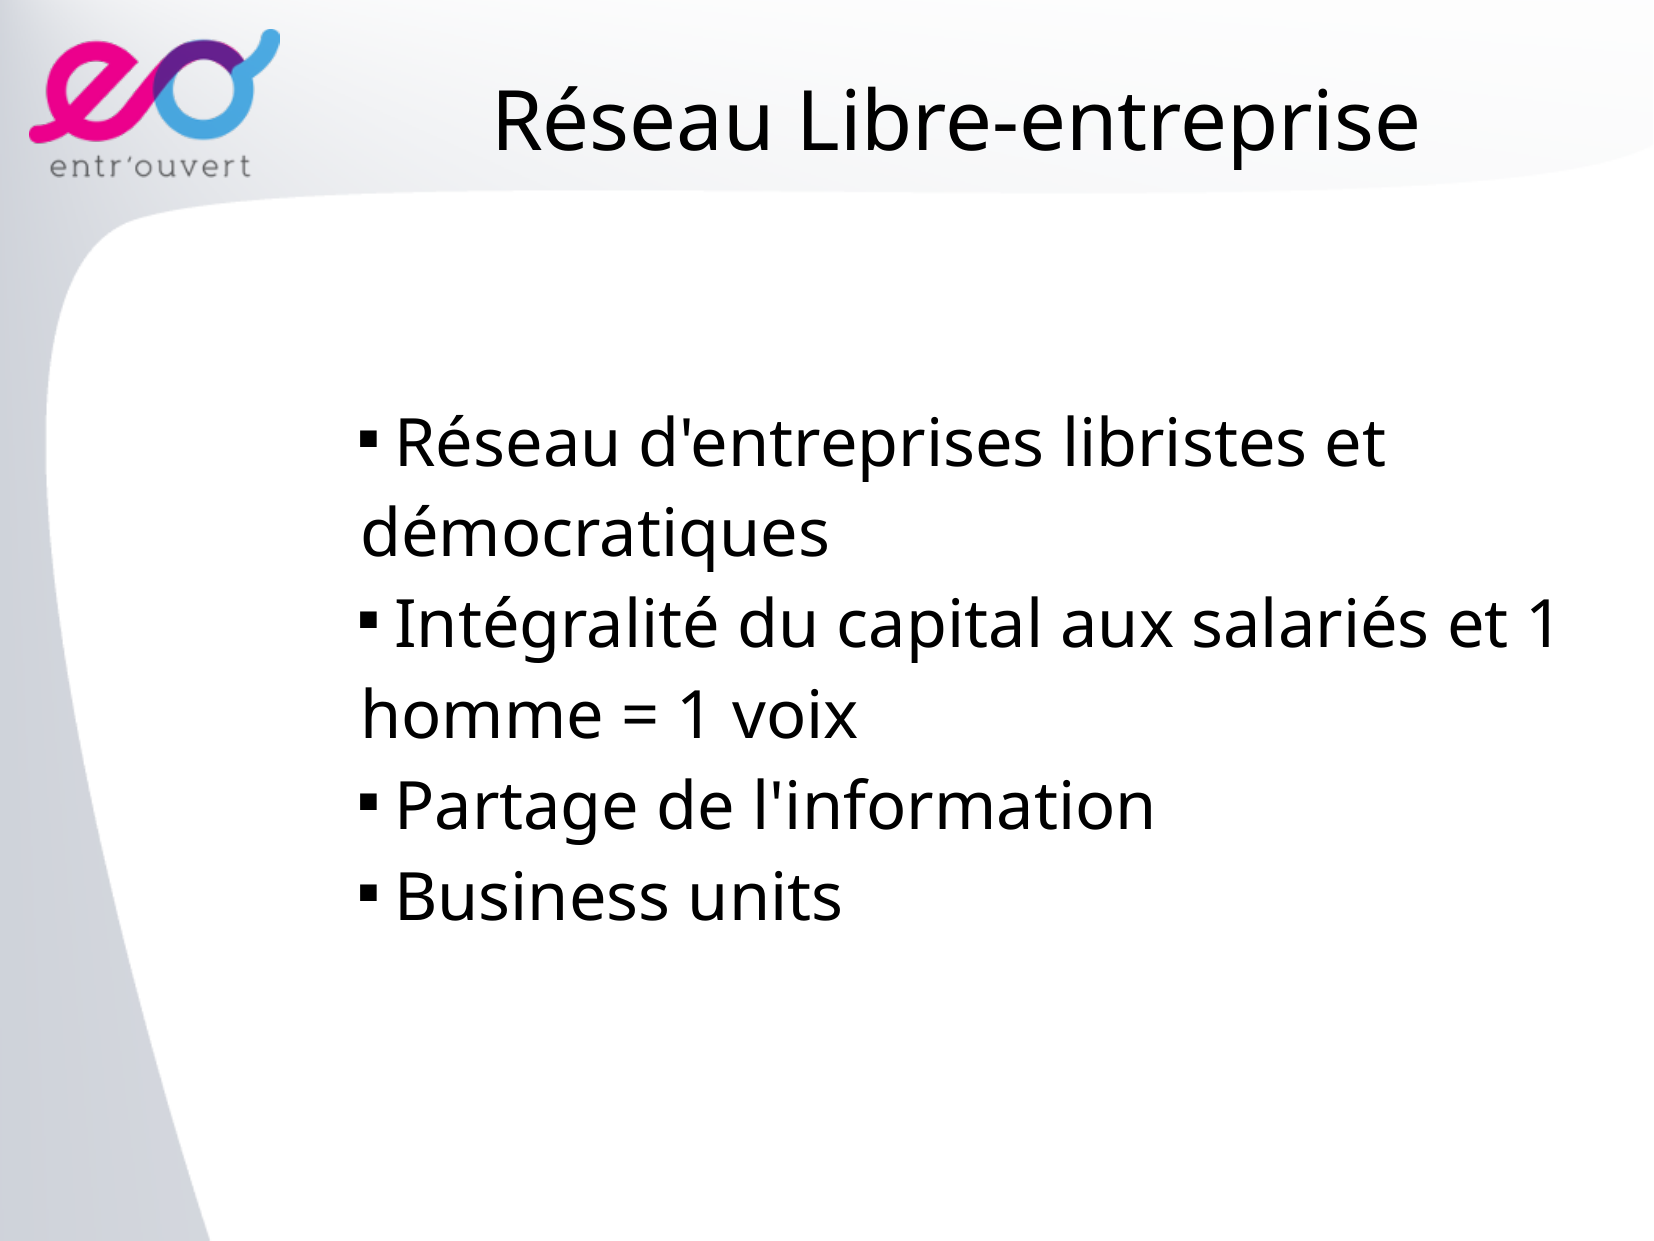

Réseau Libre-entreprise
# Réseau d'entreprises libristes et démocratiques
 Intégralité du capital aux salariés et 1 homme = 1 voix
 Partage de l'information
 Business units